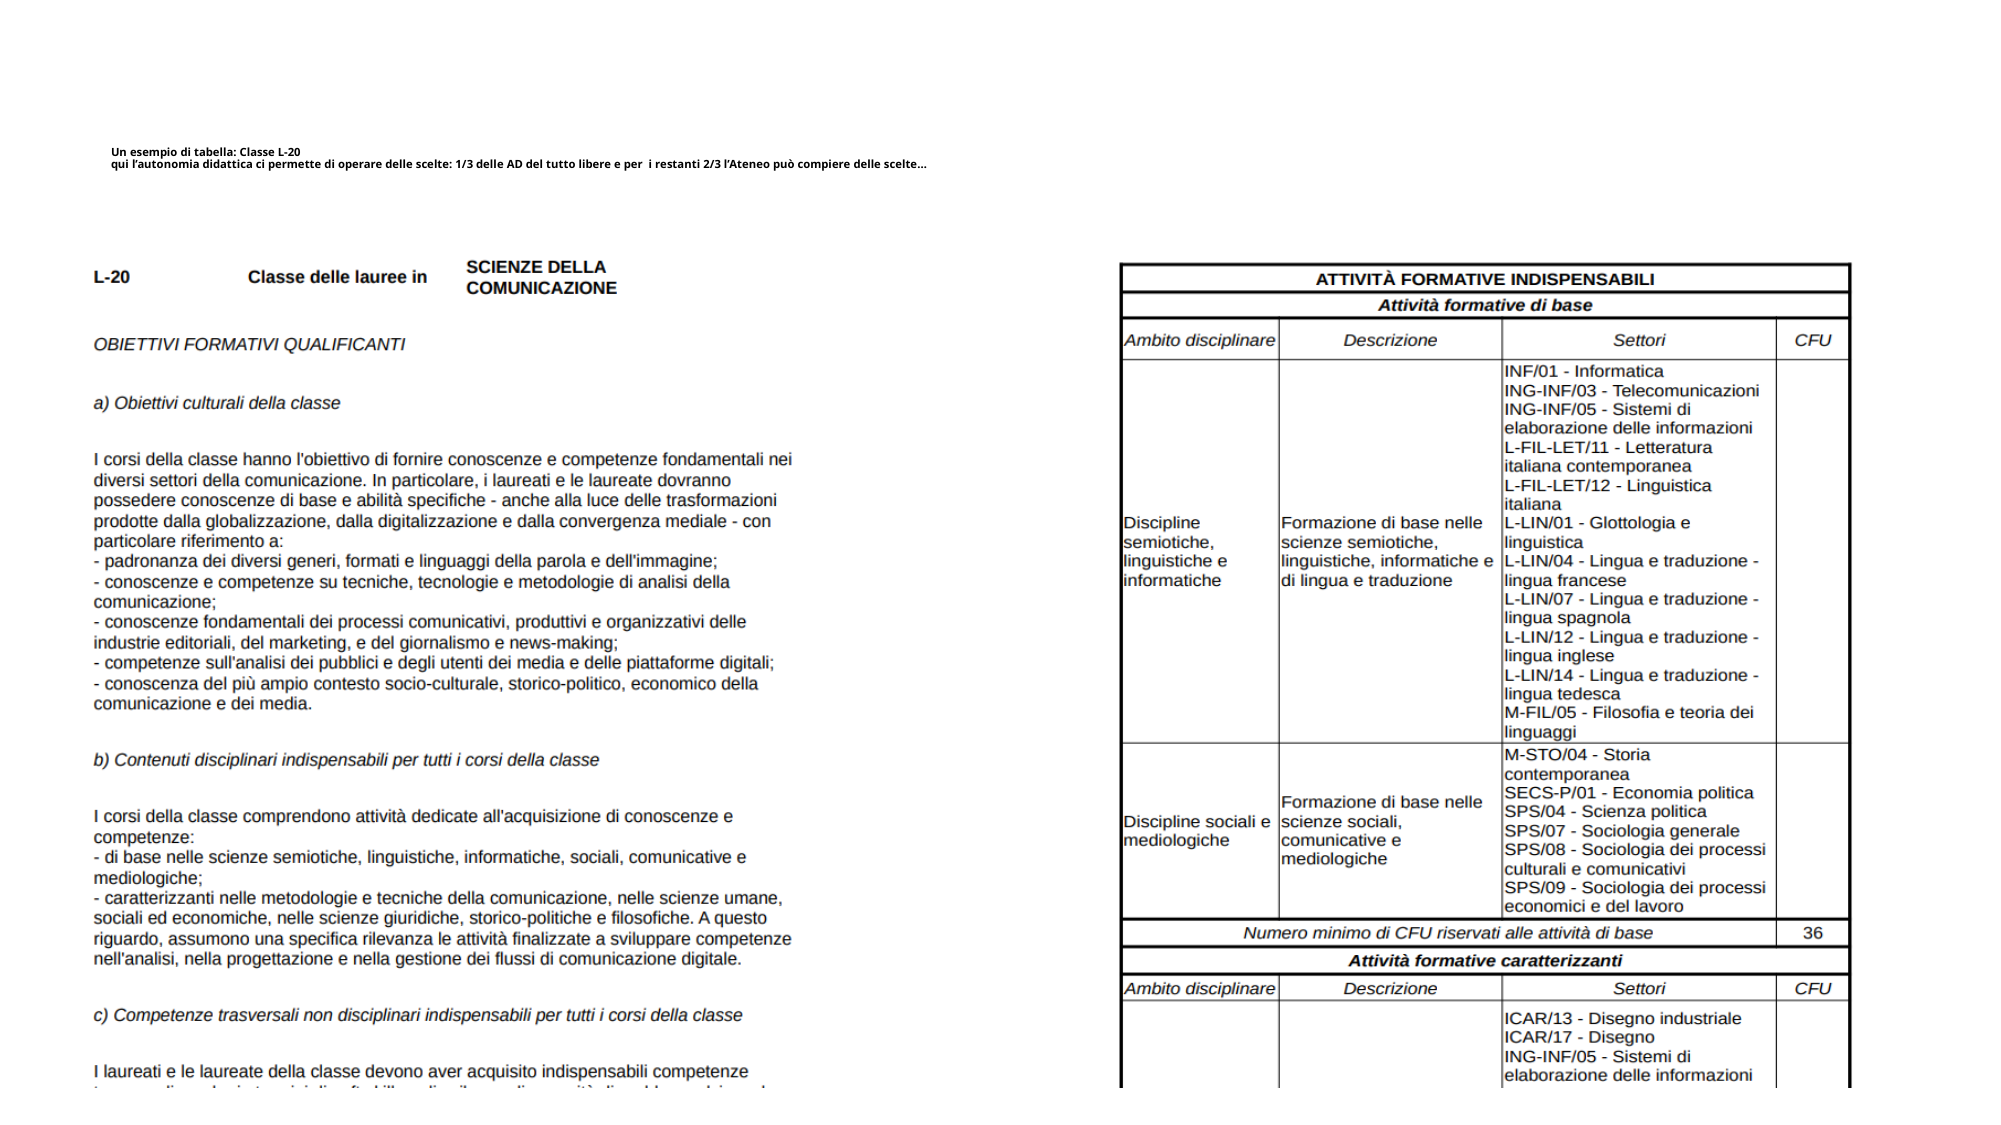

# Un esempio di tabella: Classe L-20 qui l’autonomia didattica ci permette di operare delle scelte: 1/3 delle AD del tutto libere e per i restanti 2/3 l’Ateneo può compiere delle scelte…